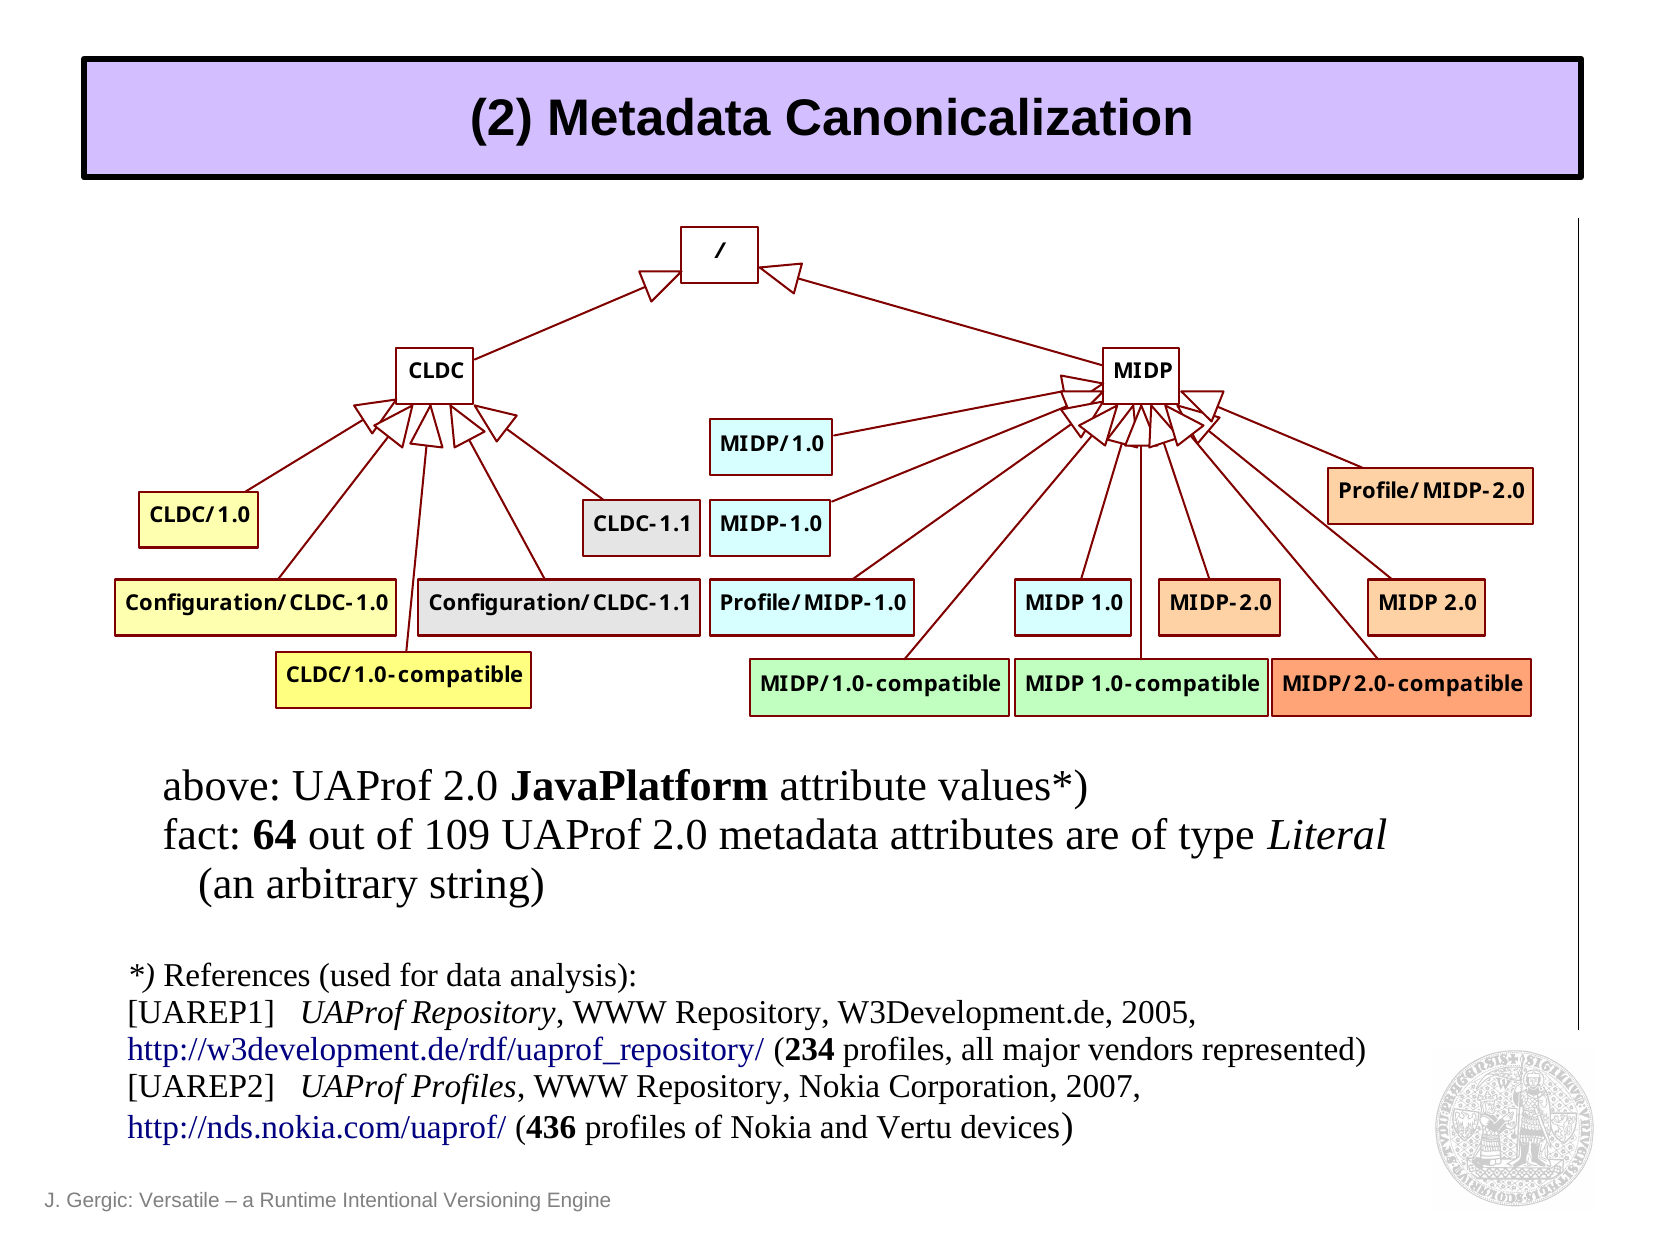

# (2) Metadata Canonicalization
above: UAProf 2.0 JavaPlatform attribute values*)
fact: 64 out of 109 UAProf 2.0 metadata attributes are of type Literal
(an arbitrary string)
*) References (used for data analysis):
[UAREP1] UAProf Repository, WWW Repository, W3Development.de, 2005,
http://w3development.de/rdf/uaprof_repository/ (234 profiles, all major vendors represented)
[UAREP2] UAProf Profiles, WWW Repository, Nokia Corporation, 2007,
http://nds.nokia.com/uaprof/ (436 profiles of Nokia and Vertu devices)